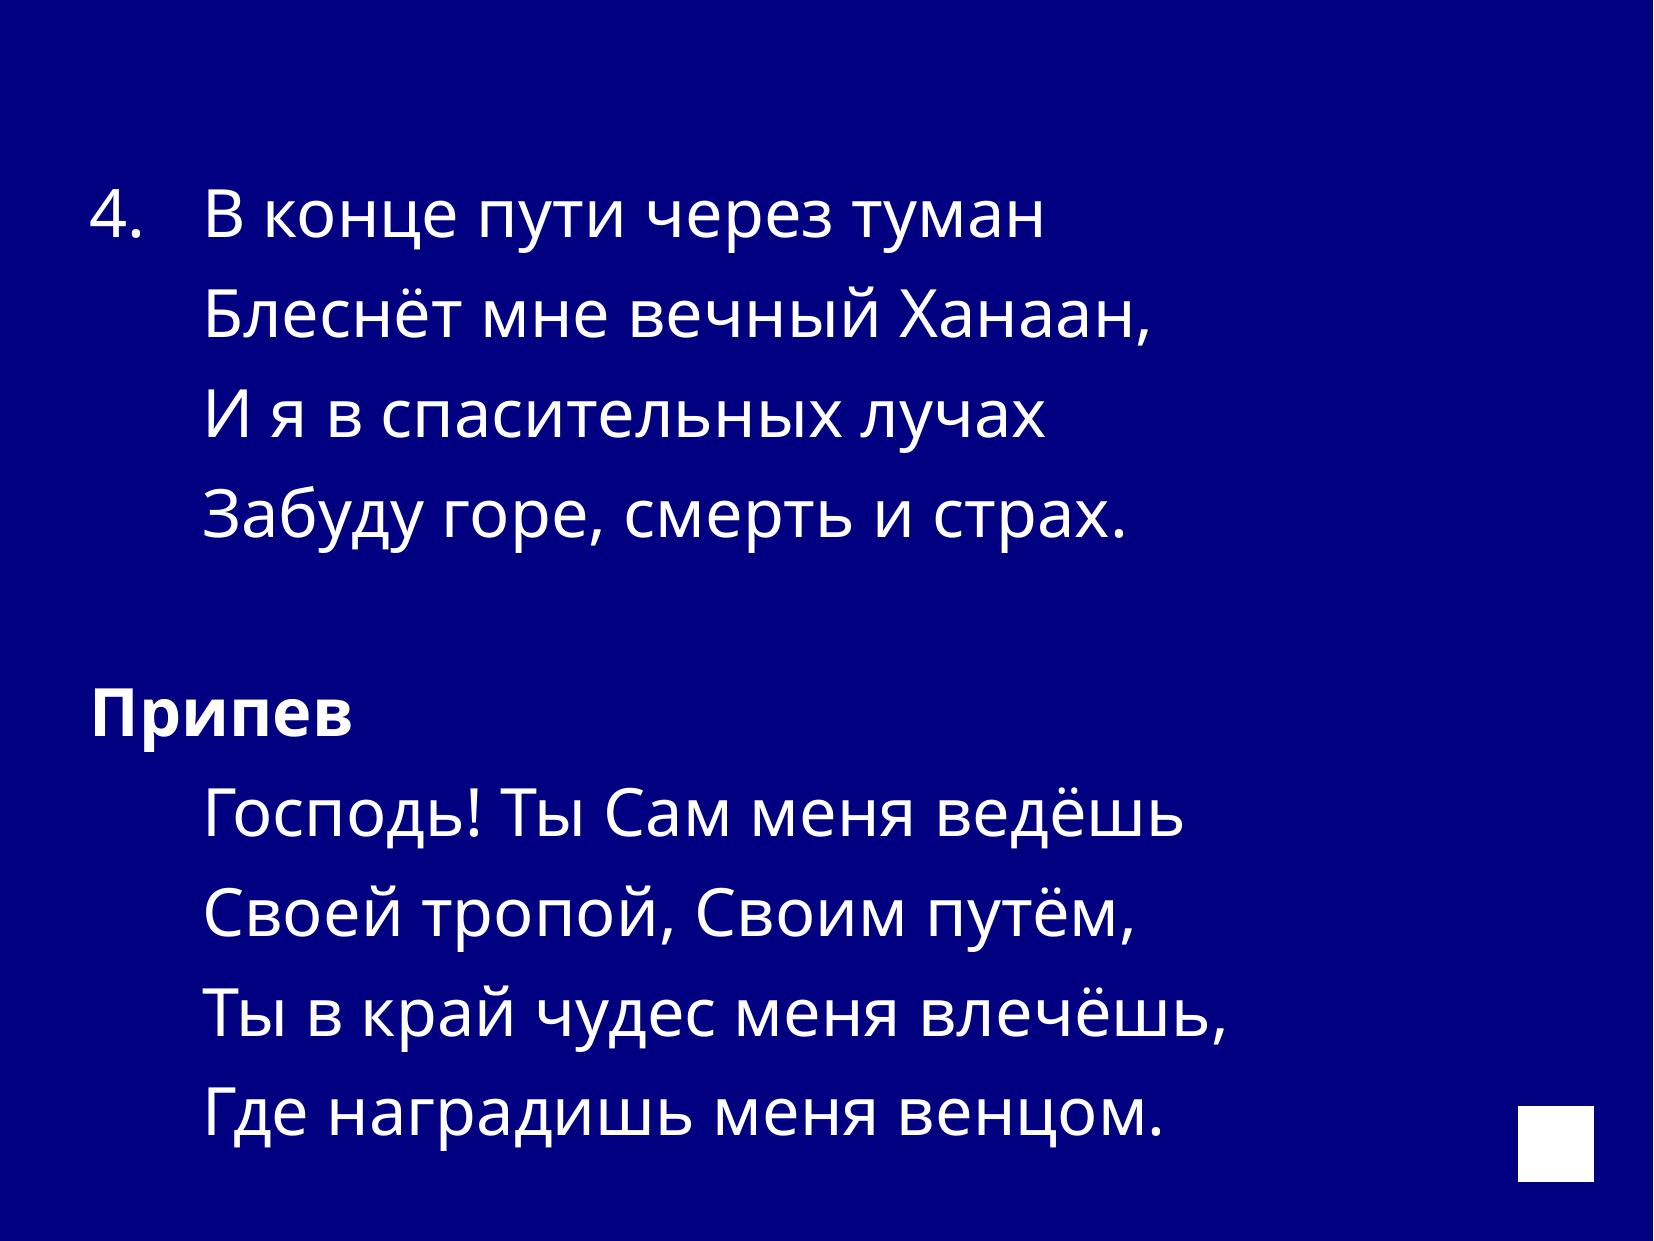

4.	В конце пути через туман
	Блеснёт мне вечный Ханаан,
	И я в спасительных лучах
	Забуду горе, смерть и страх.
Припев
	Господь! Ты Сам меня ведёшь
	Своей тропой, Своим путём,
	Ты в край чудес меня влечёшь,
	Где наградишь меня венцом.